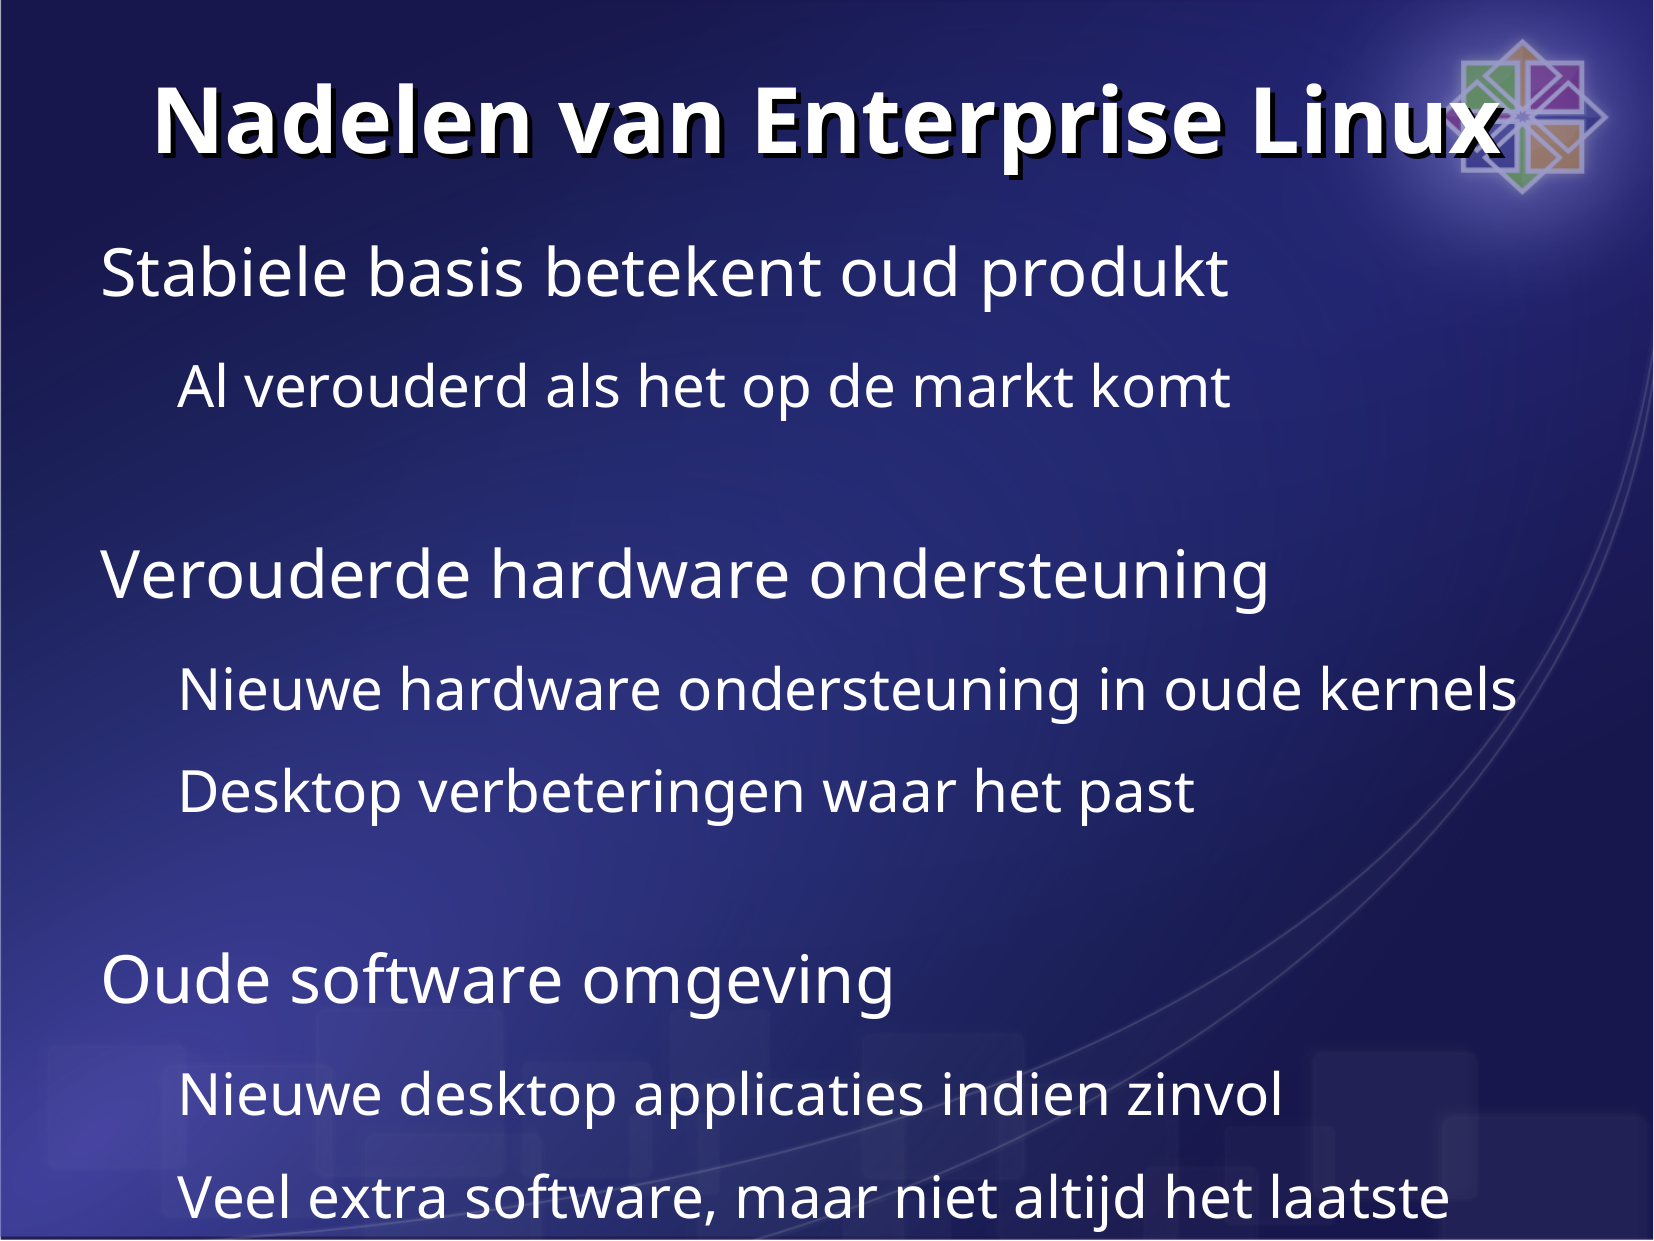

# Nadelen van Enterprise Linux
Stabiele basis betekent oud produkt
Al verouderd als het op de markt komt
Verouderde hardware ondersteuning
Nieuwe hardware ondersteuning in oude kernels
Desktop verbeteringen waar het past
Oude software omgeving
Nieuwe desktop applicaties indien zinvol
Veel extra software, maar niet altijd het laatste